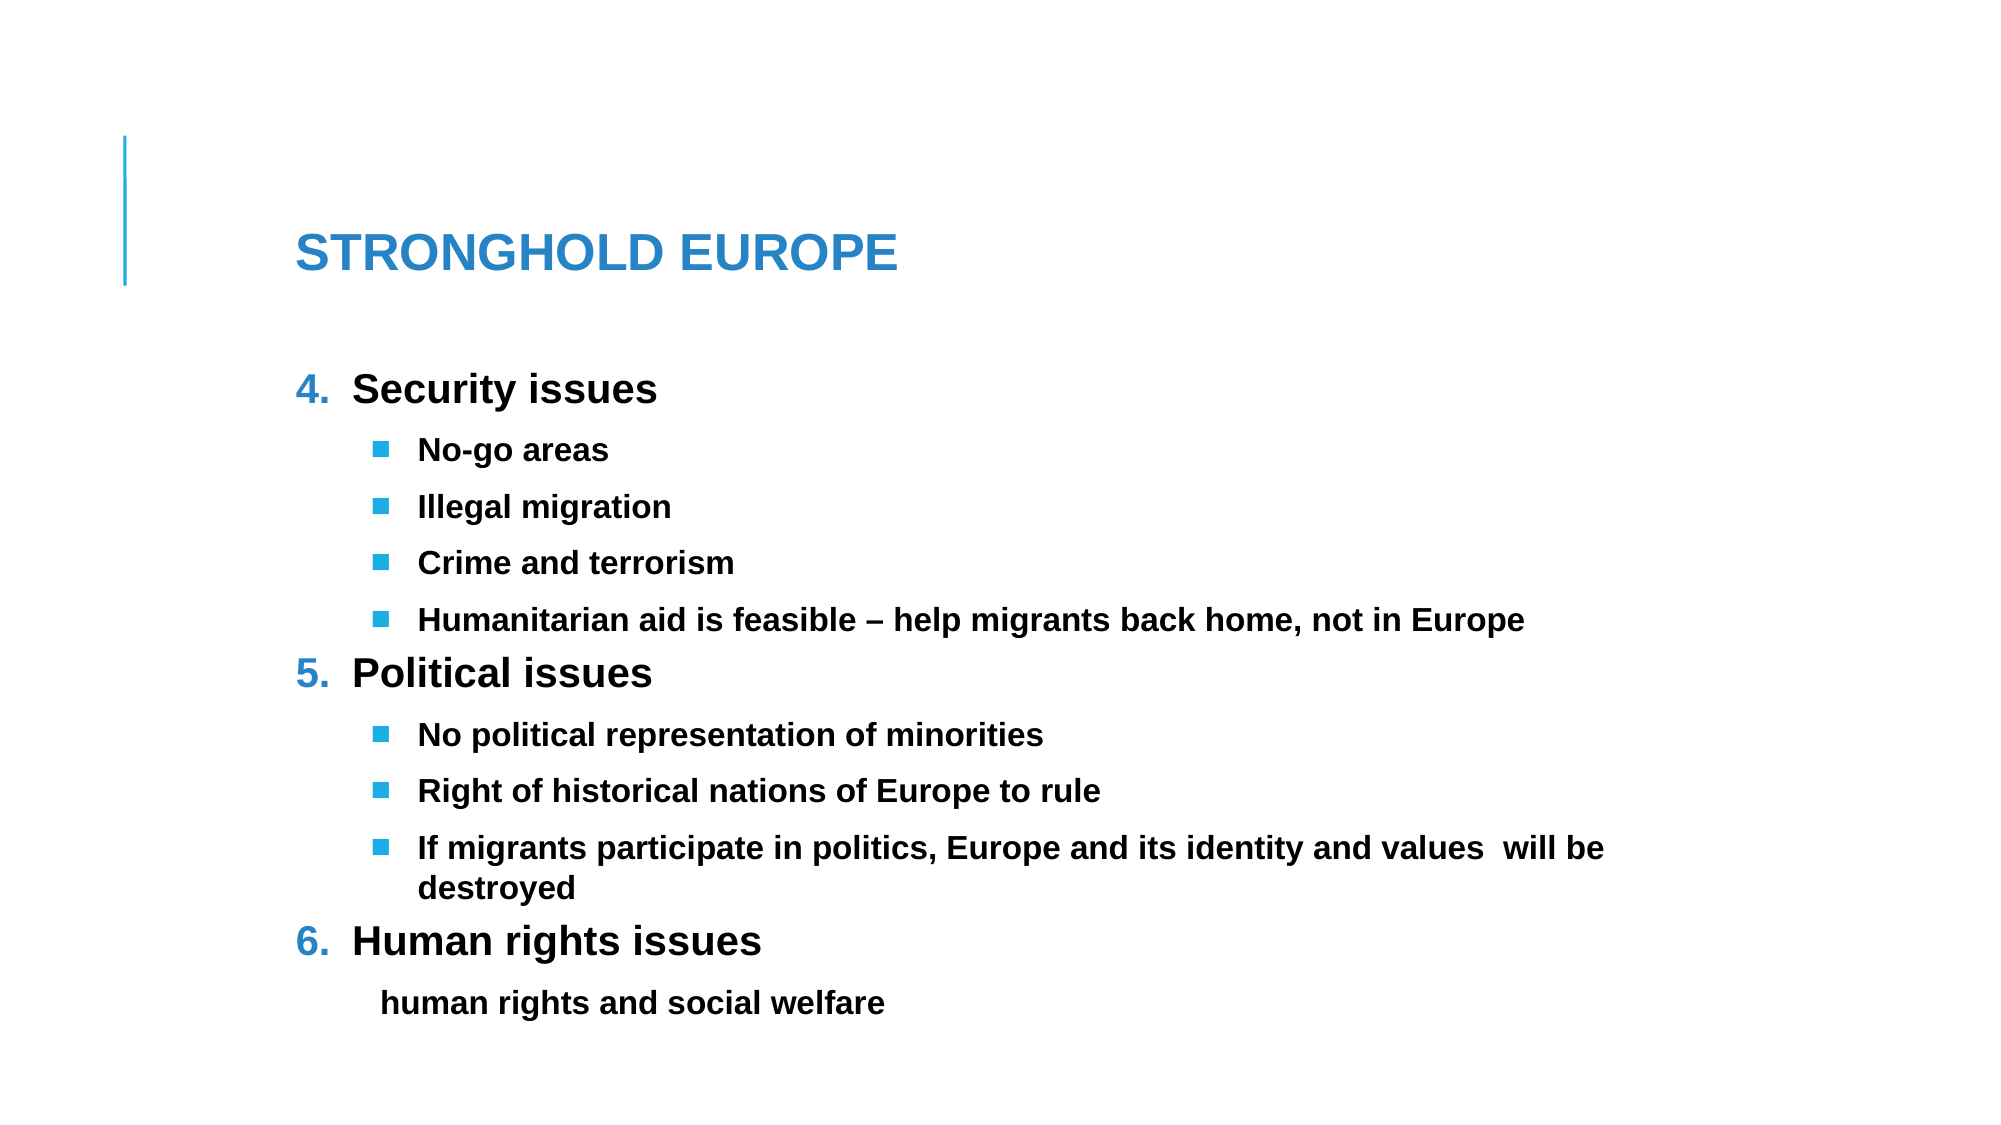

# STRONGHOLD EUROPE
Security issues
No-go areas
Illegal migration
Crime and terrorism
Humanitarian aid is feasible – help migrants back home, not in Europe
Political issues
No political representation of minorities
Right of historical nations of Europe to rule
If migrants participate in politics, Europe and its identity and values will be destroyed
Human rights issues
 human rights and social welfare